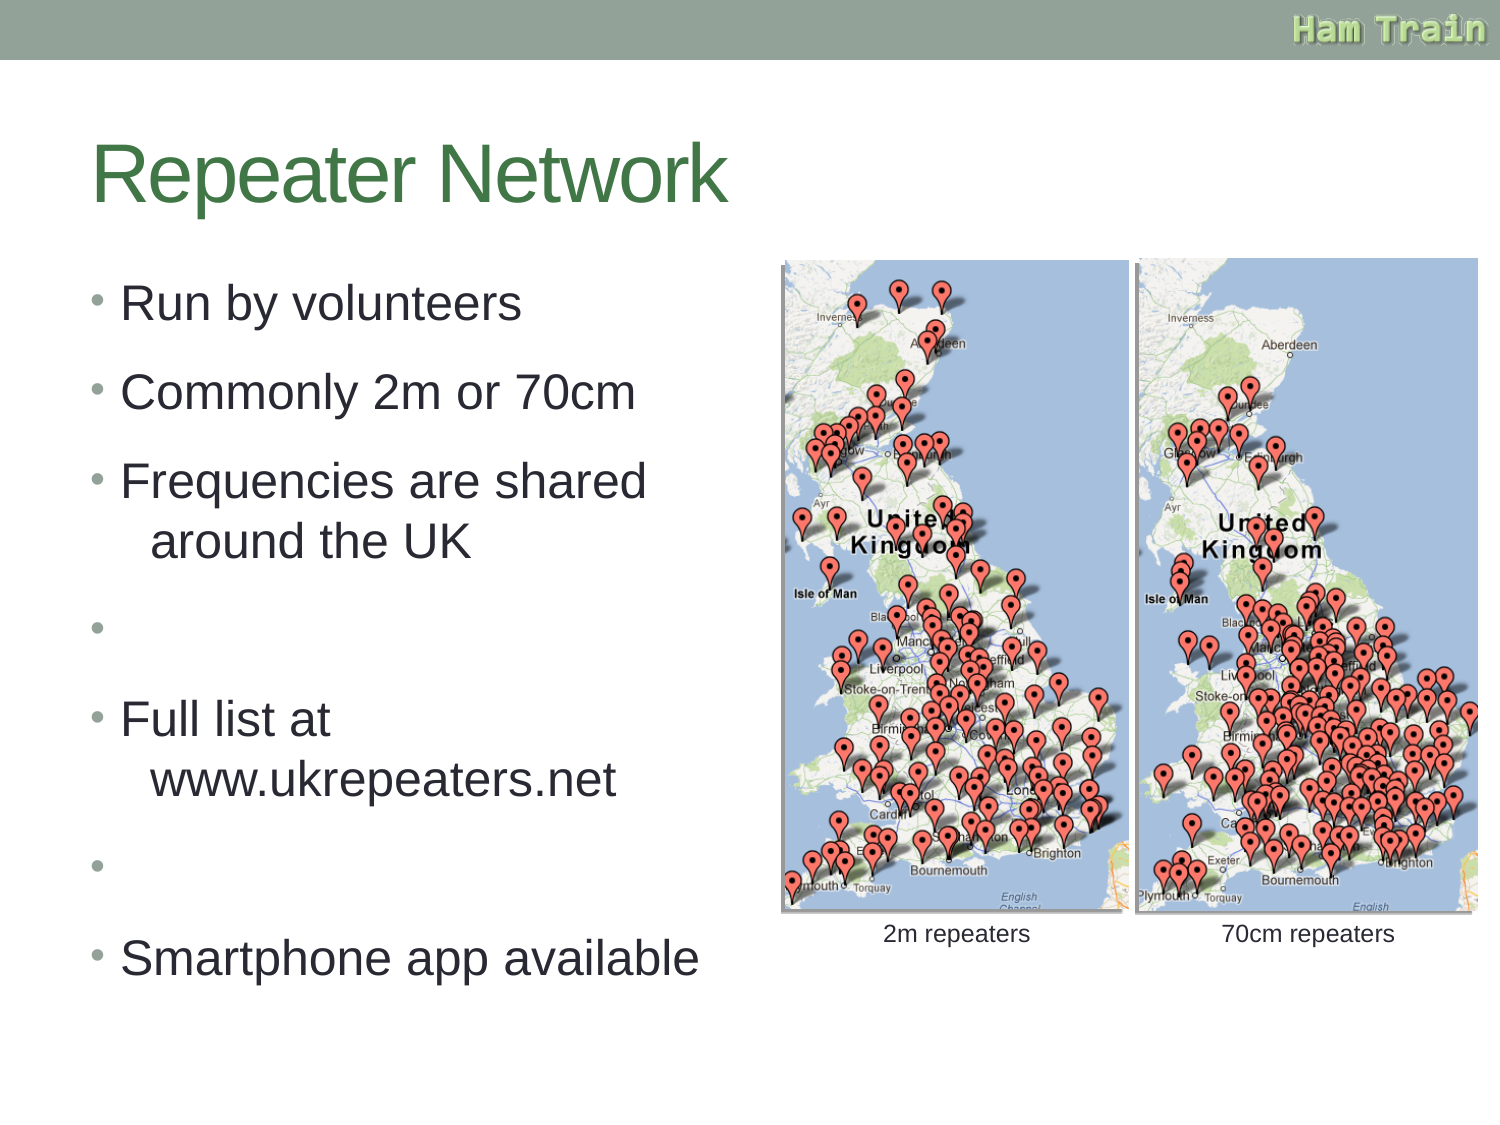

# Repeater Network
Run by volunteers
Commonly 2m or 70cm
Frequencies are shared around the UK
Full list at www.ukrepeaters.net
Smartphone app available
2m repeaters
70cm repeaters